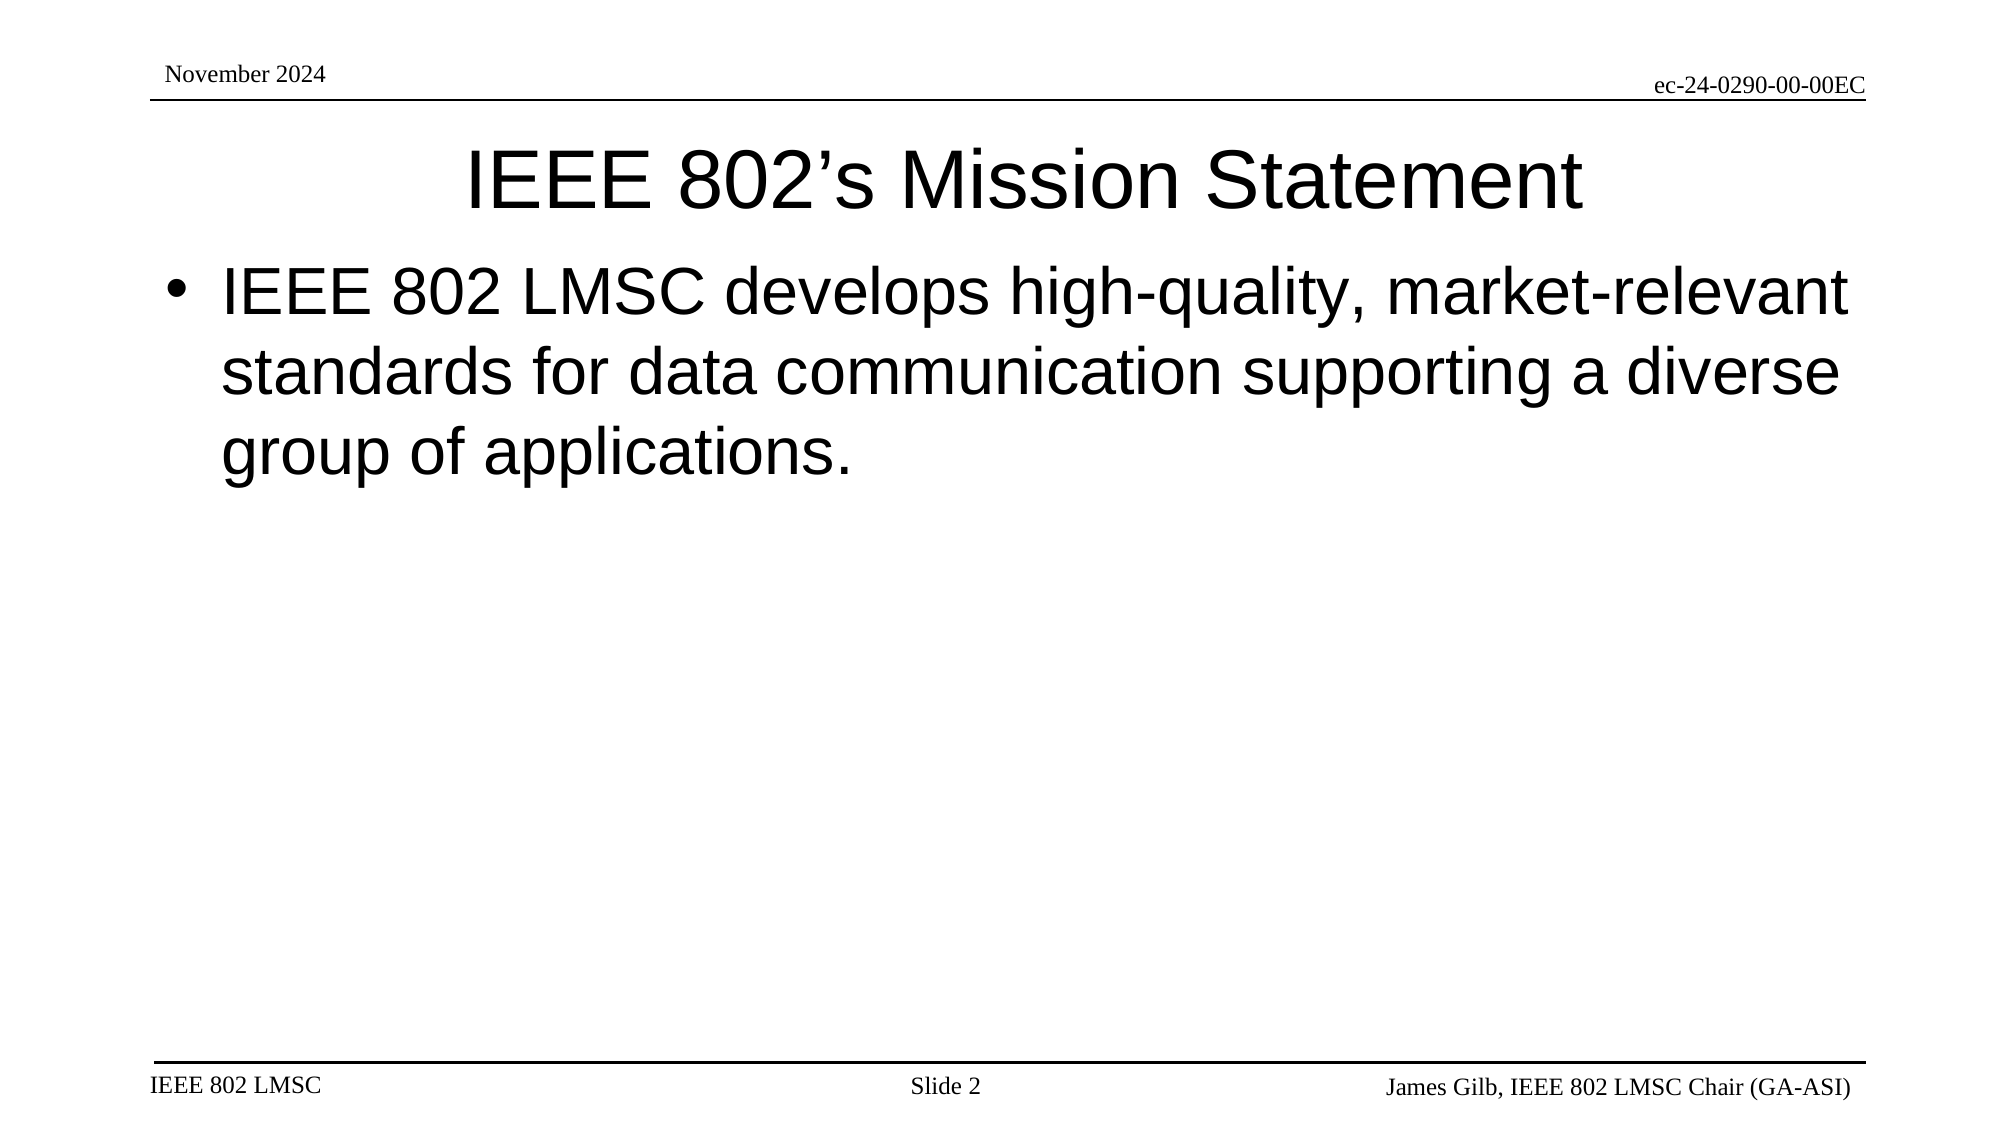

# IEEE 802’s Mission Statement
IEEE 802 LMSC develops high-quality, market-relevant standards for data communication supporting a diverse group of applications.
2